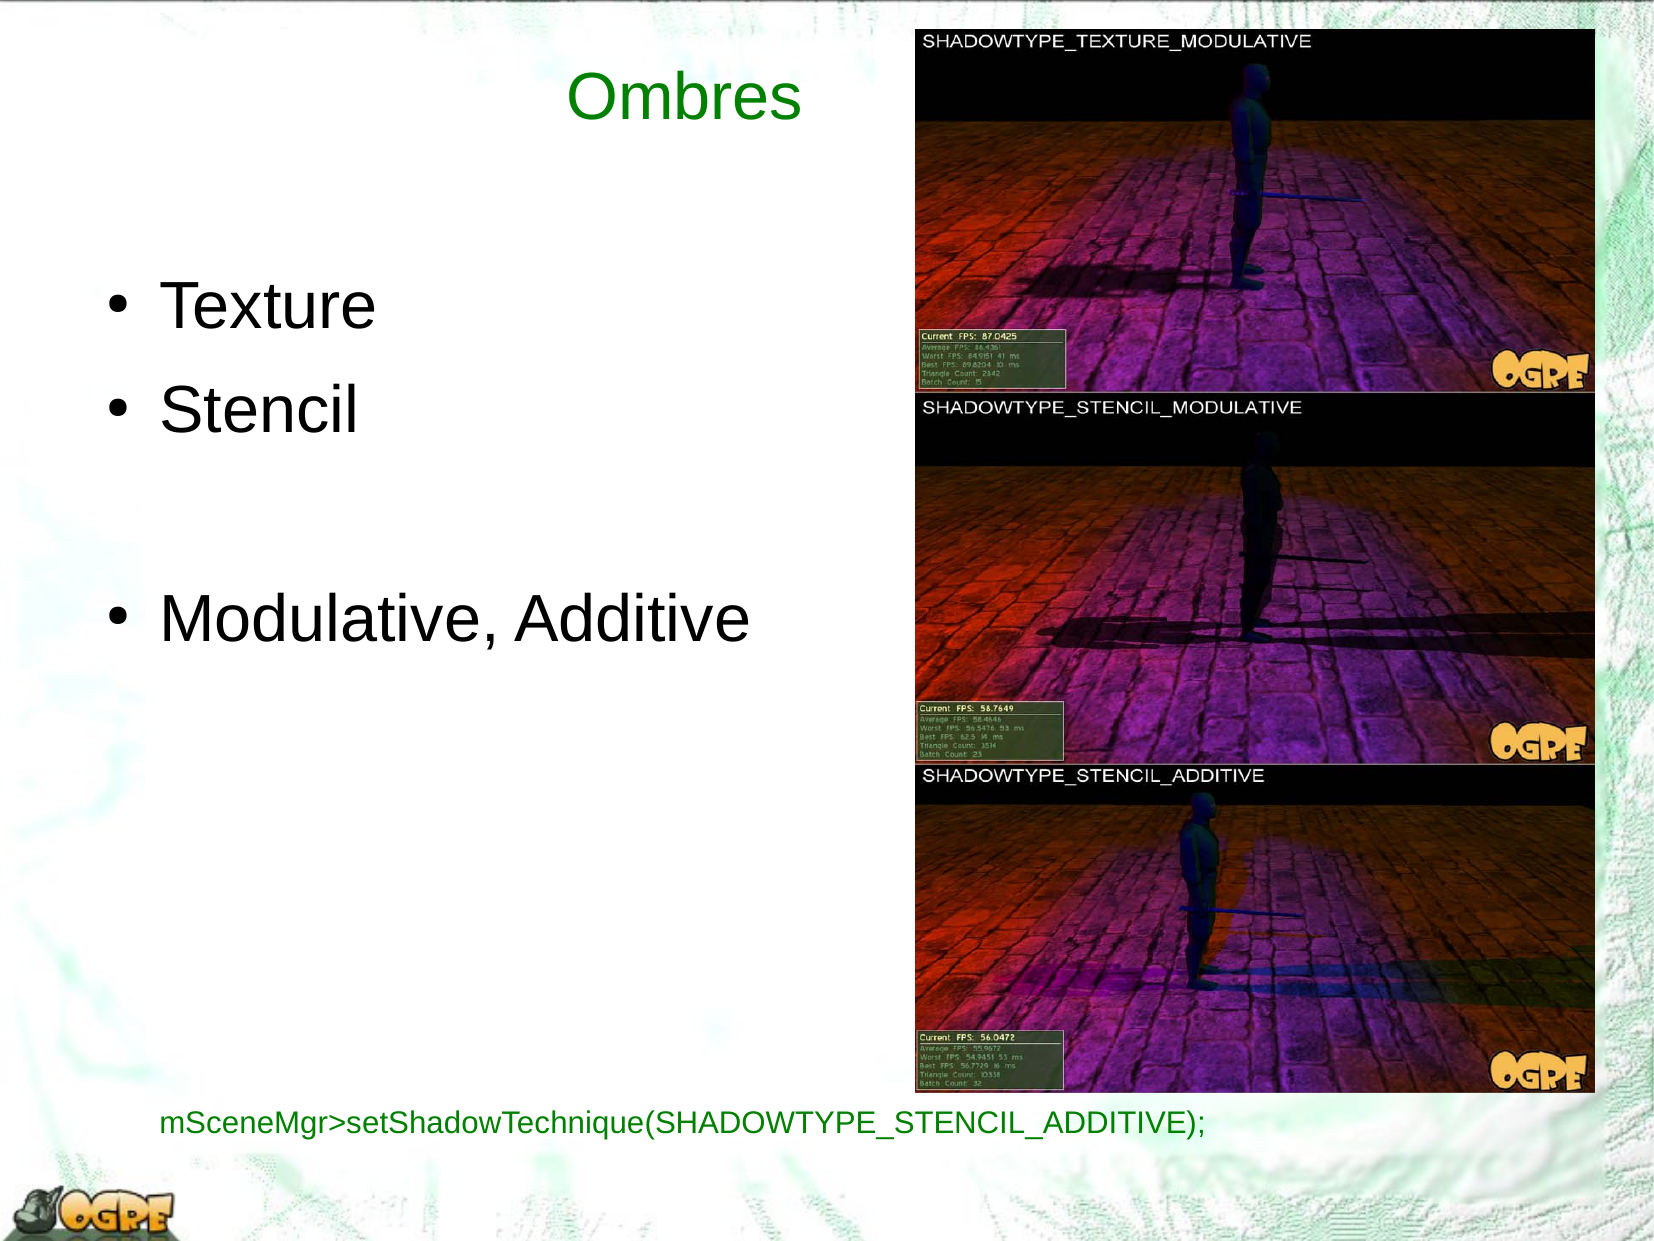

# Ombres
Texture
Stencil
Modulative, Additive
 mSceneMgr>setShadowTechnique(SHADOWTYPE_STENCIL_ADDITIVE);